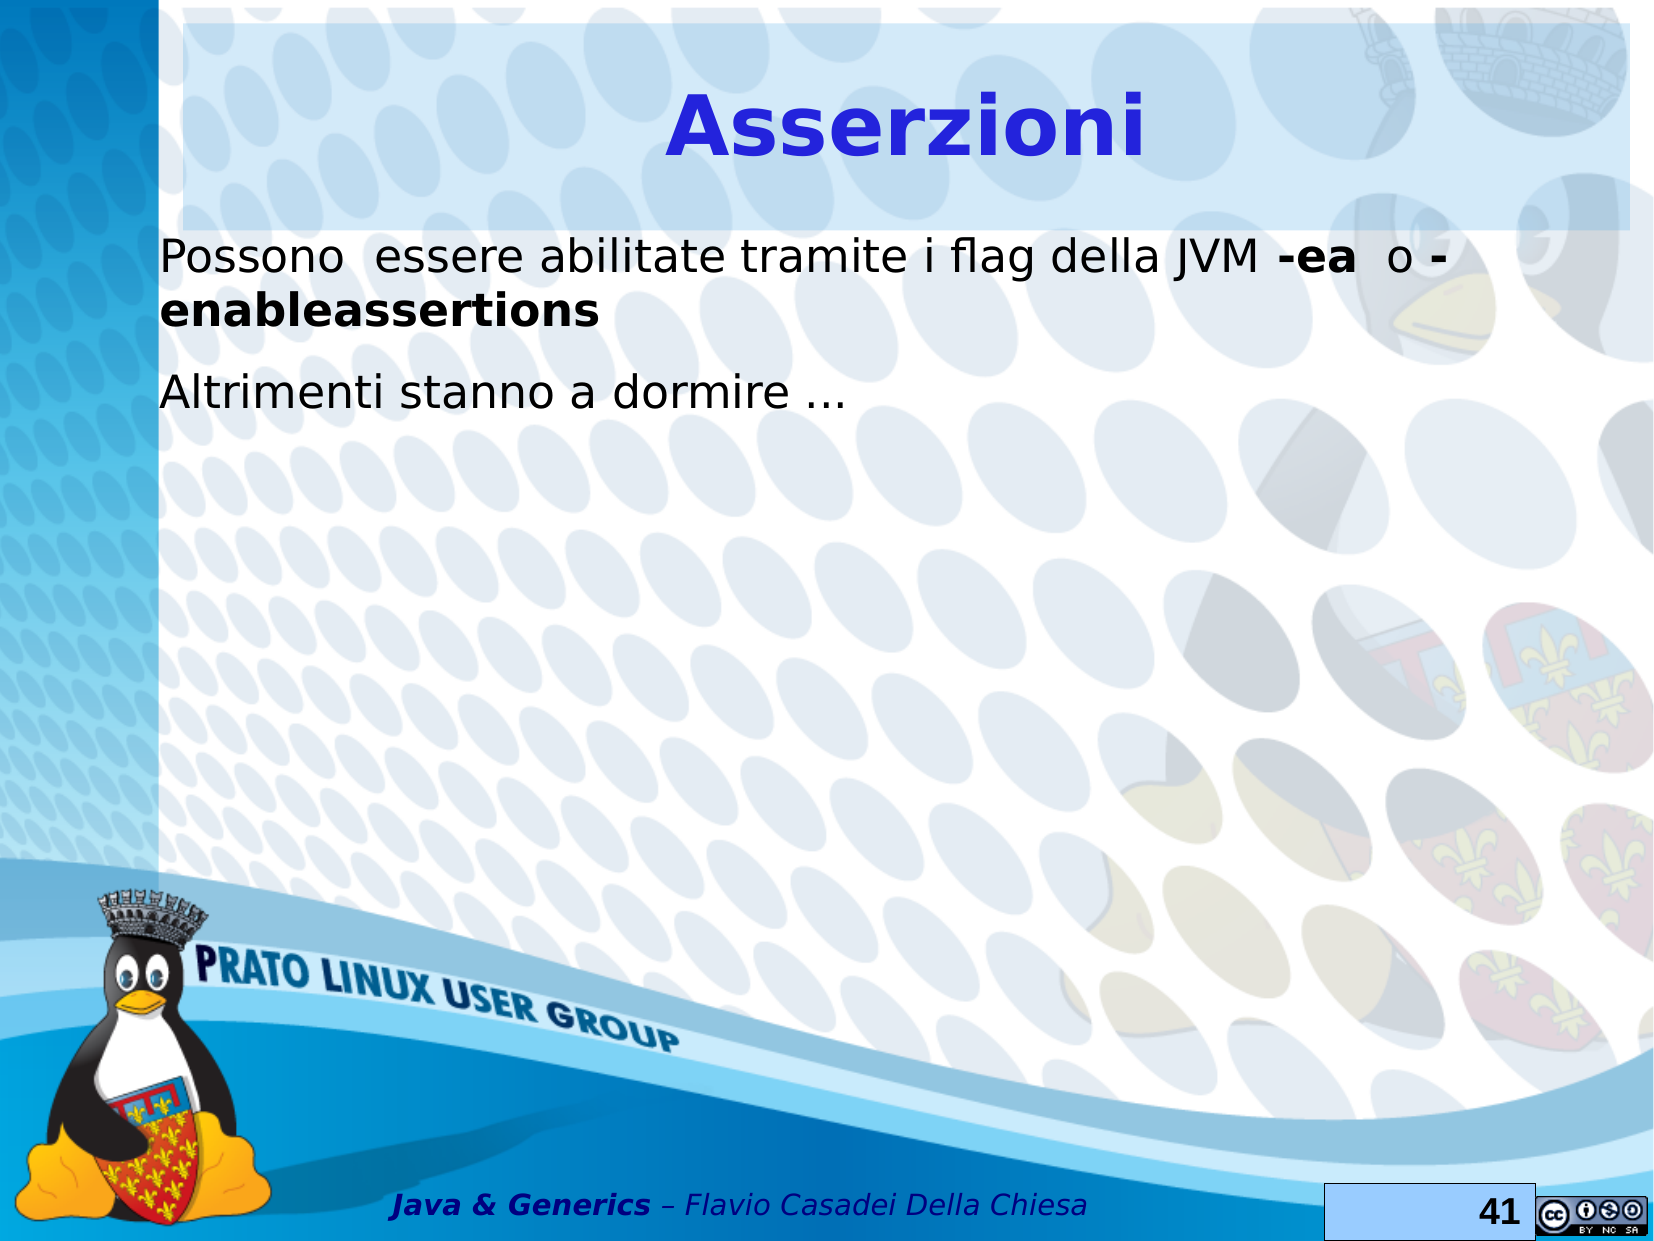

# Asserzioni
Possono essere abilitate tramite i flag della JVM -ea o -enableassertions
Altrimenti stanno a dormire ...